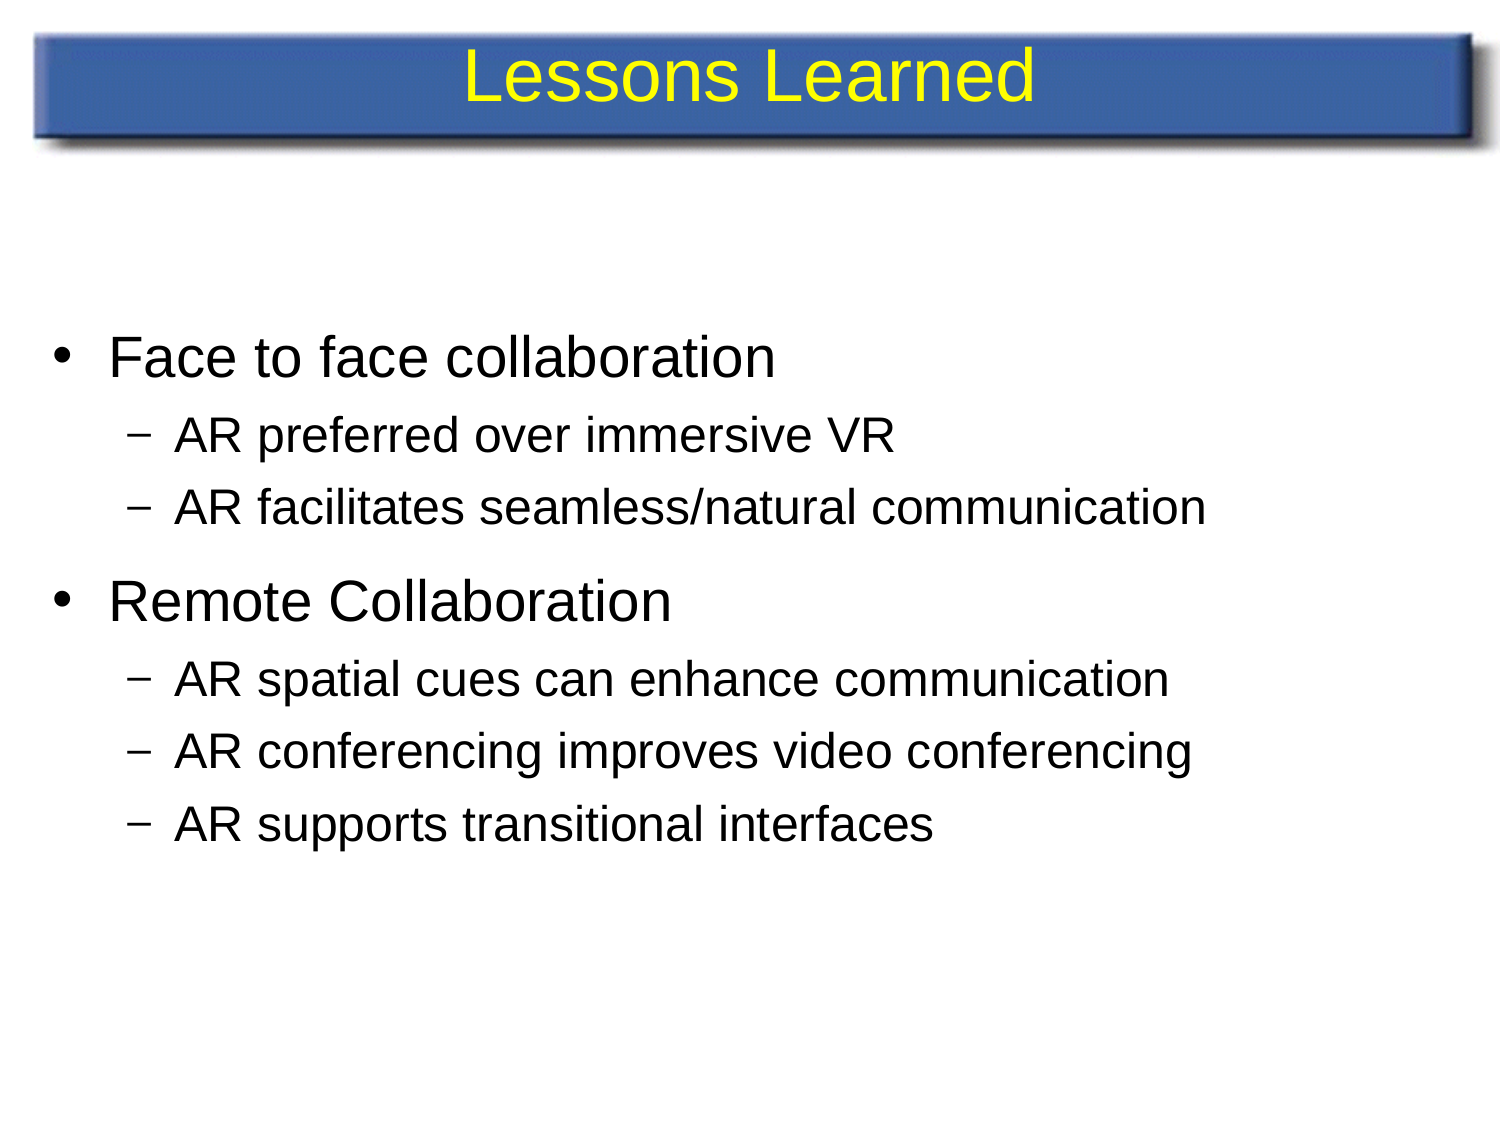

# Lessons Learned
Face to face collaboration
AR preferred over immersive VR
AR facilitates seamless/natural communication
Remote Collaboration
AR spatial cues can enhance communication
AR conferencing improves video conferencing
AR supports transitional interfaces